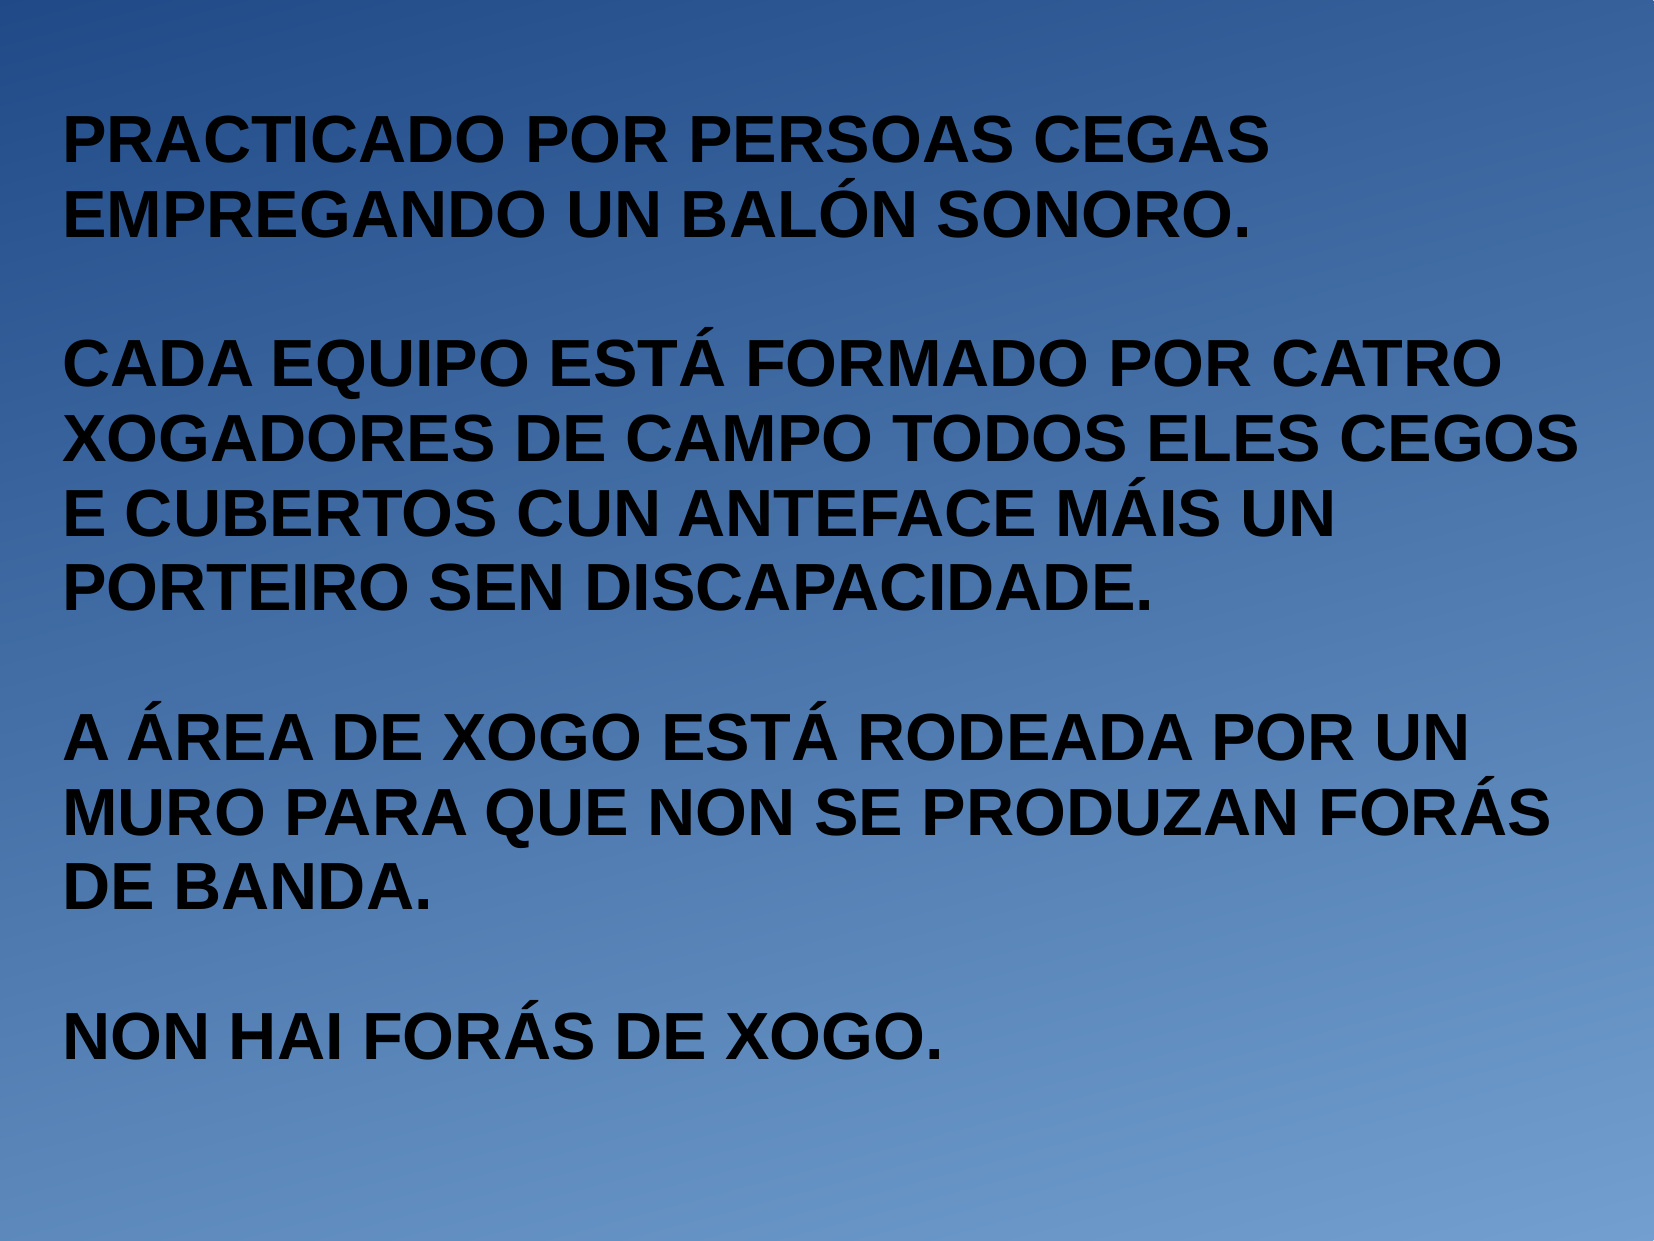

PRACTICADO POR PERSOAS CEGAS EMPREGANDO UN BALÓN SONORO.
CADA EQUIPO ESTÁ FORMADO POR CATRO
XOGADORES DE CAMPO TODOS ELES CEGOS E CUBERTOS CUN ANTEFACE MÁIS UN PORTEIRO SEN DISCAPACIDADE.
A ÁREA DE XOGO ESTÁ RODEADA POR UN MURO PARA QUE NON SE PRODUZAN FORÁS DE BANDA.
NON HAI FORÁS DE XOGO.